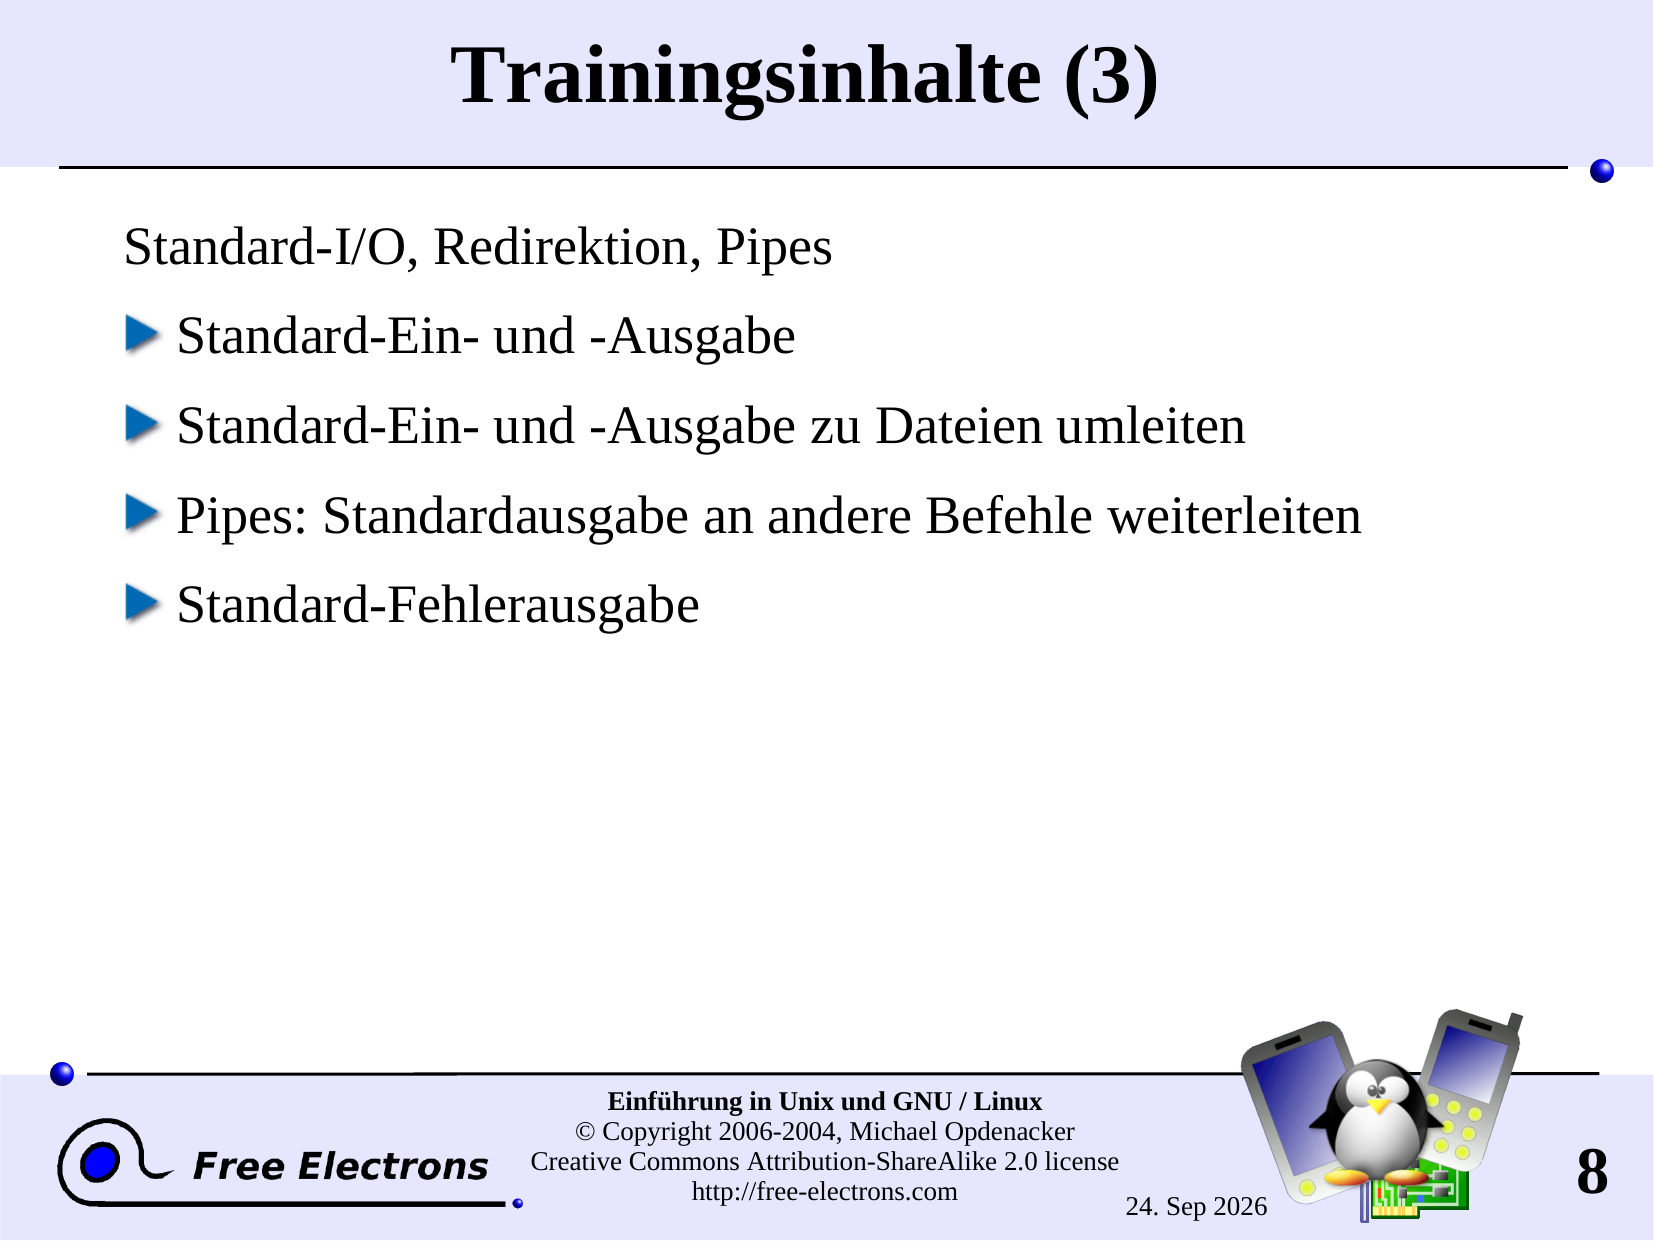

# Trainingsinhalte (3)
Standard-I/O, Redirektion, Pipes
Standard-Ein- und -Ausgabe
Standard-Ein- und -Ausgabe zu Dateien umleiten
Pipes: Standardausgabe an andere Befehle weiterleiten
Standard-Fehlerausgabe